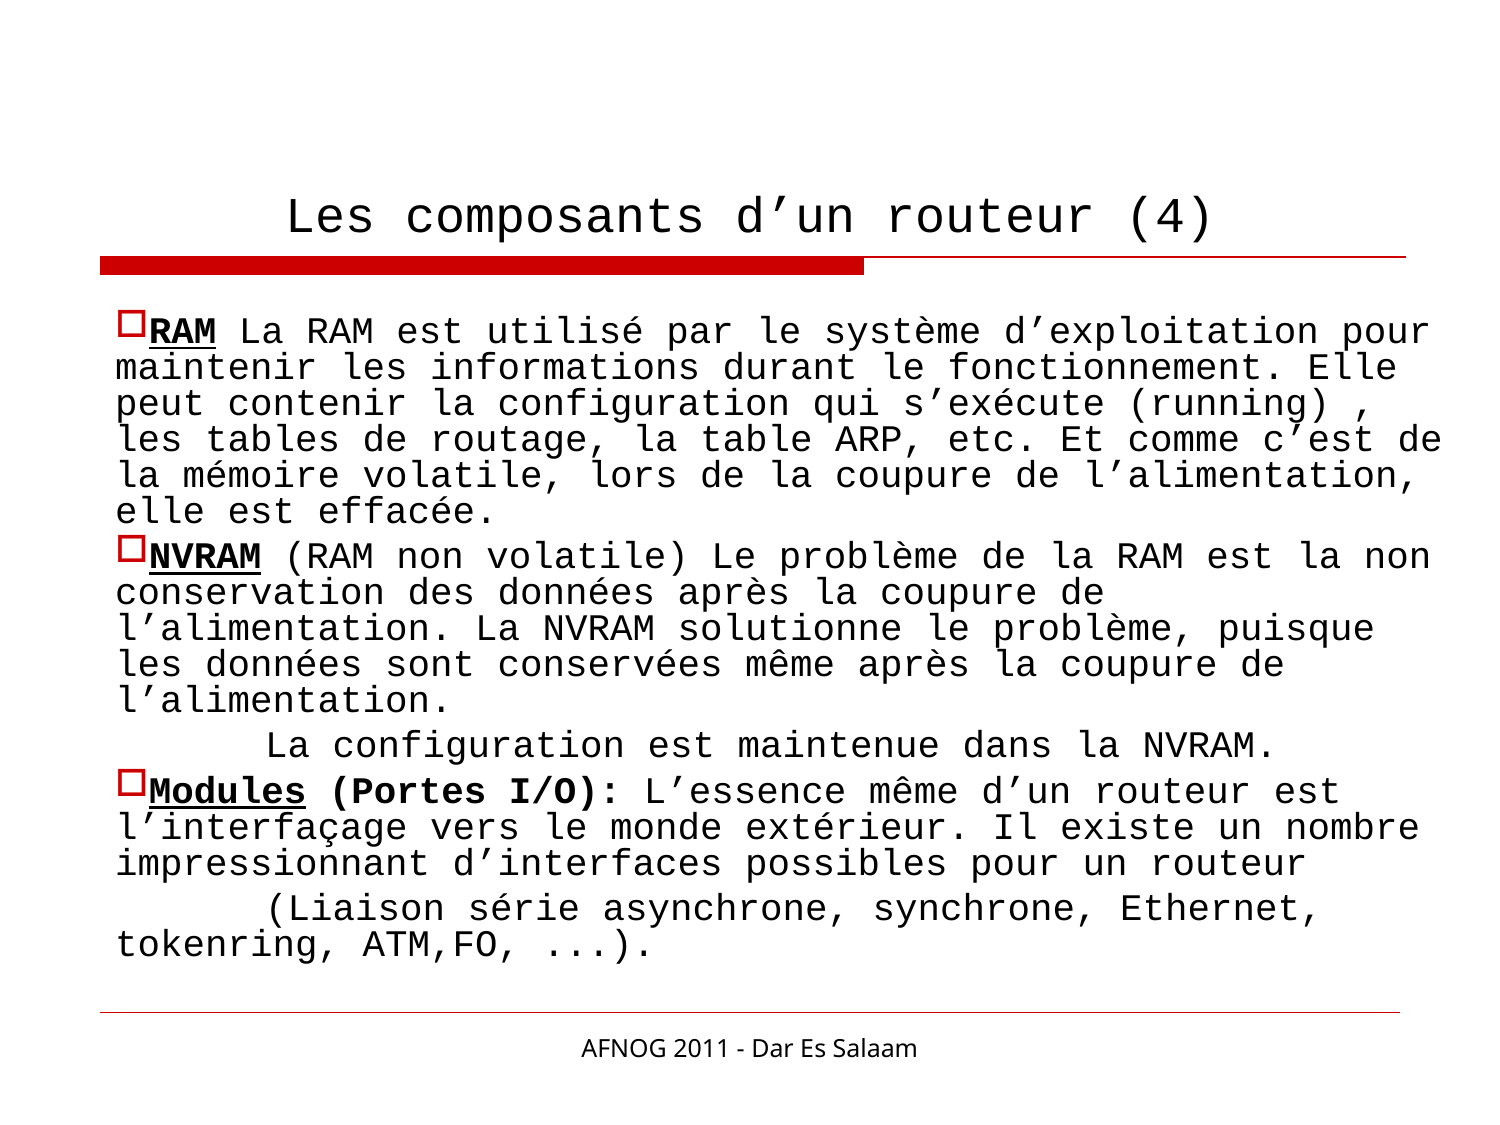

# Les composants d’un routeur (4)
RAM La RAM est utilisé par le système d’exploitation pour maintenir les informations durant le fonctionnement. Elle peut contenir la configuration qui s’exécute (running) , les tables de routage, la table ARP, etc. Et comme c’est de la mémoire volatile, lors de la coupure de l’alimentation, elle est effacée.
NVRAM (RAM non volatile) Le problème de la RAM est la non conservation des données après la coupure de l’alimentation. La NVRAM solutionne le problème, puisque les données sont conservées même après la coupure de l’alimentation.
	La configuration est maintenue dans la NVRAM.
Modules (Portes I/O): L’essence même d’un routeur est l’interfaçage vers le monde extérieur. Il existe un nombre impressionnant d’interfaces possibles pour un routeur
	(Liaison série asynchrone, synchrone, Ethernet, tokenring, ATM,FO, ...).
AFNOG 2011 - Dar Es Salaam